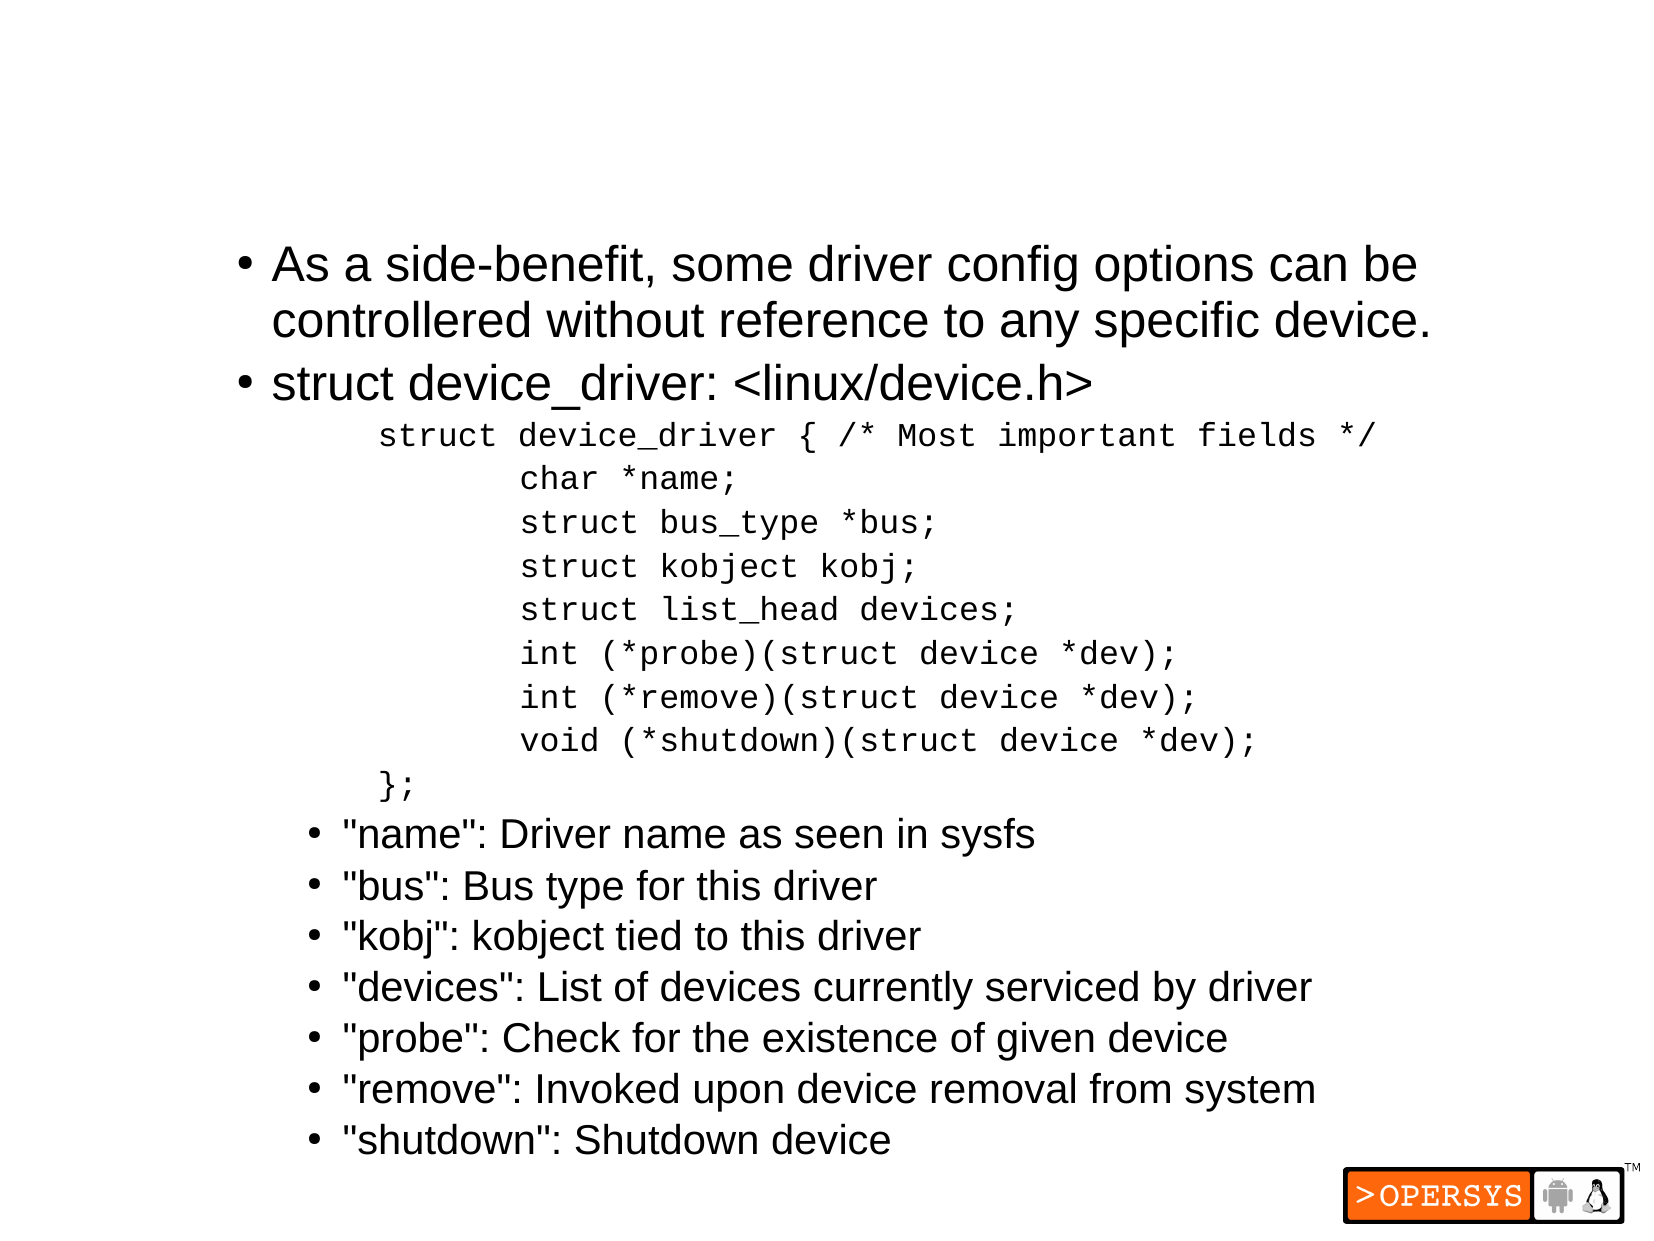

# As a side-benefit, some driver config options can be controllered without reference to any specific device.
struct device_driver: <linux/device.h>
struct device_driver { /* Most important fields */
char *name;
struct bus_type *bus;
struct kobject kobj;
struct list_head devices;
int (*probe)(struct device *dev);
int (*remove)(struct device *dev);
void (*shutdown)(struct device *dev);
};
"name": Driver name as seen in sysfs
"bus": Bus type for this driver
"kobj": kobject tied to this driver
"devices": List of devices currently serviced by driver
"probe": Check for the existence of given device
"remove": Invoked upon device removal from system
"shutdown": Shutdown device